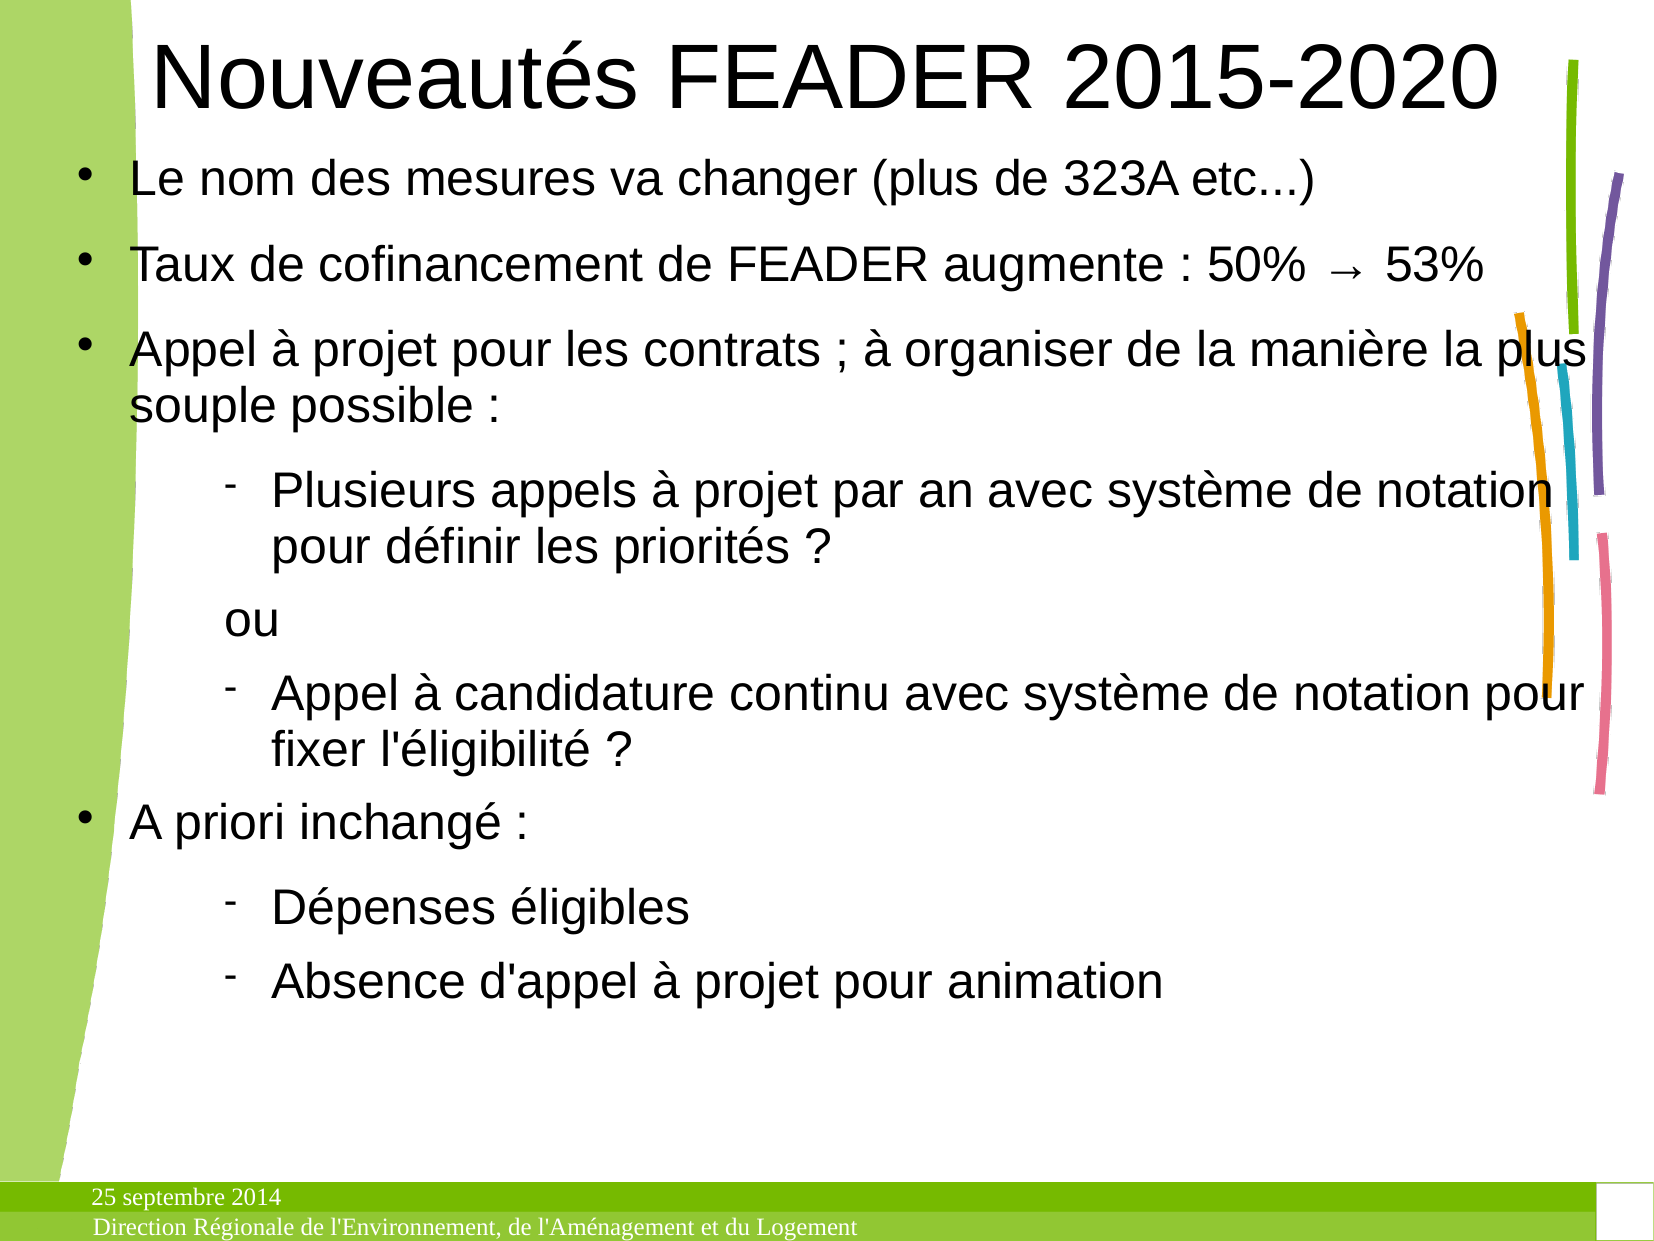

# Nouveautés FEADER 2015-2020
Le nom des mesures va changer (plus de 323A etc...)
Taux de cofinancement de FEADER augmente : 50% → 53%
Appel à projet pour les contrats ; à organiser de la manière la plus souple possible :
Plusieurs appels à projet par an avec système de notation pour définir les priorités ?
ou
Appel à candidature continu avec système de notation pour fixer l'éligibilité ?
A priori inchangé :
Dépenses éligibles
Absence d'appel à projet pour animation